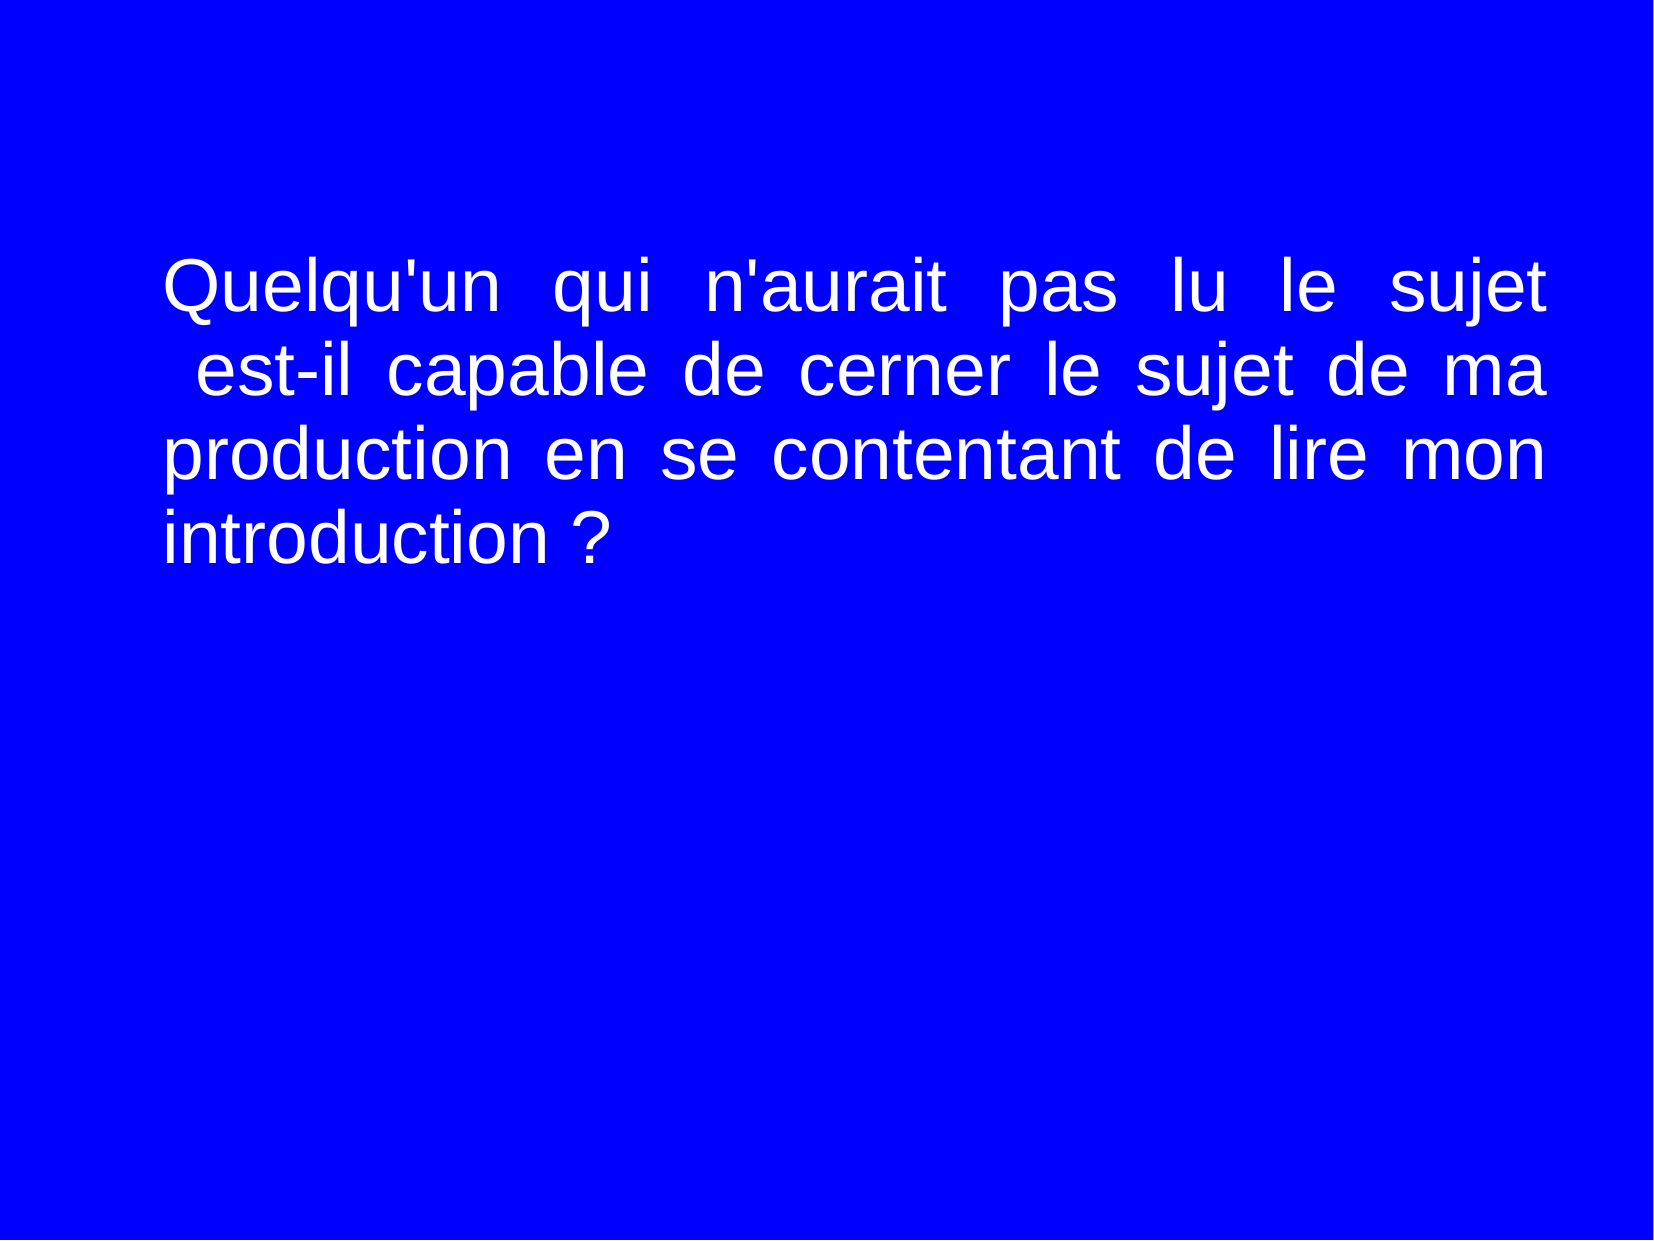

Quelqu'un qui n'aurait pas lu le sujet
 est-il capable de cerner le sujet de ma production en se contentant de lire mon introduction ?